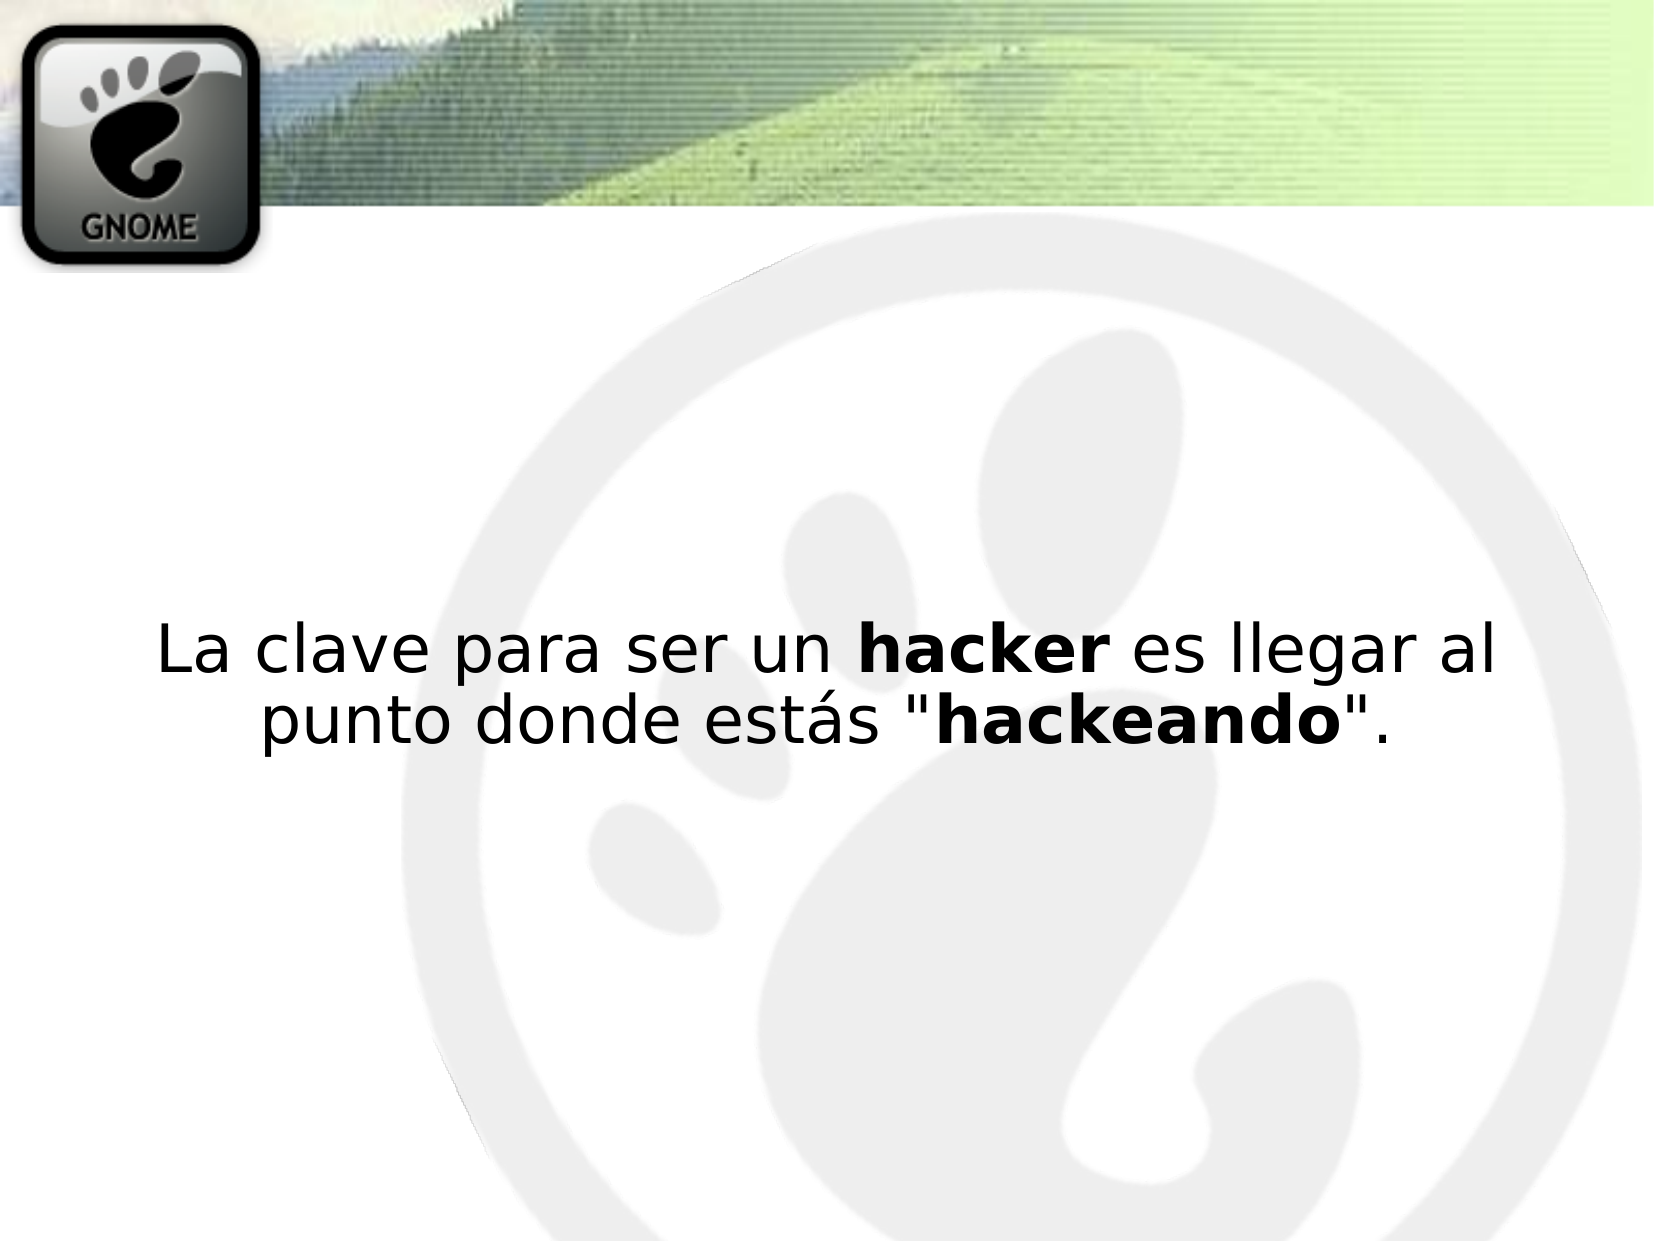

#
La clave para ser un hacker es llegar al punto donde estás "hackeando".